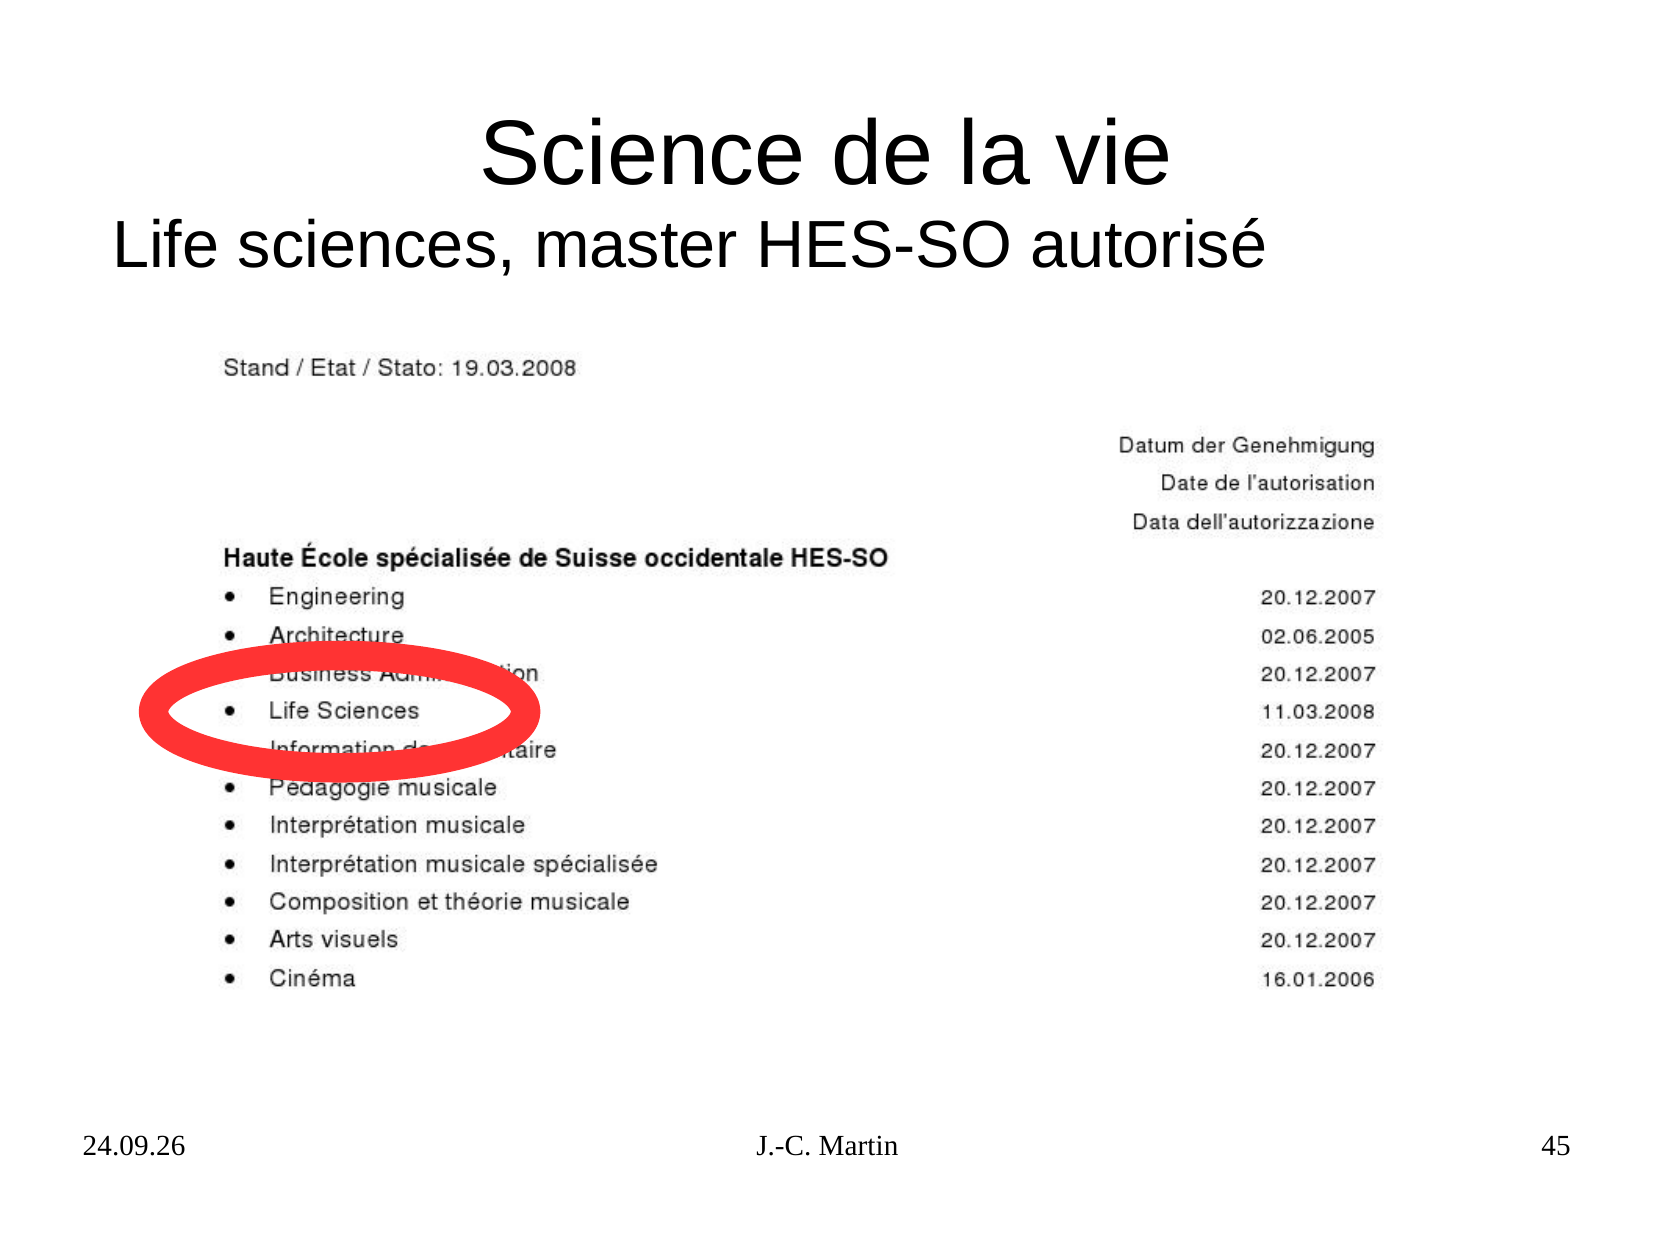

# Science de la vie
Life sciences, master HES-SO autorisé
J.-C. Martin
45